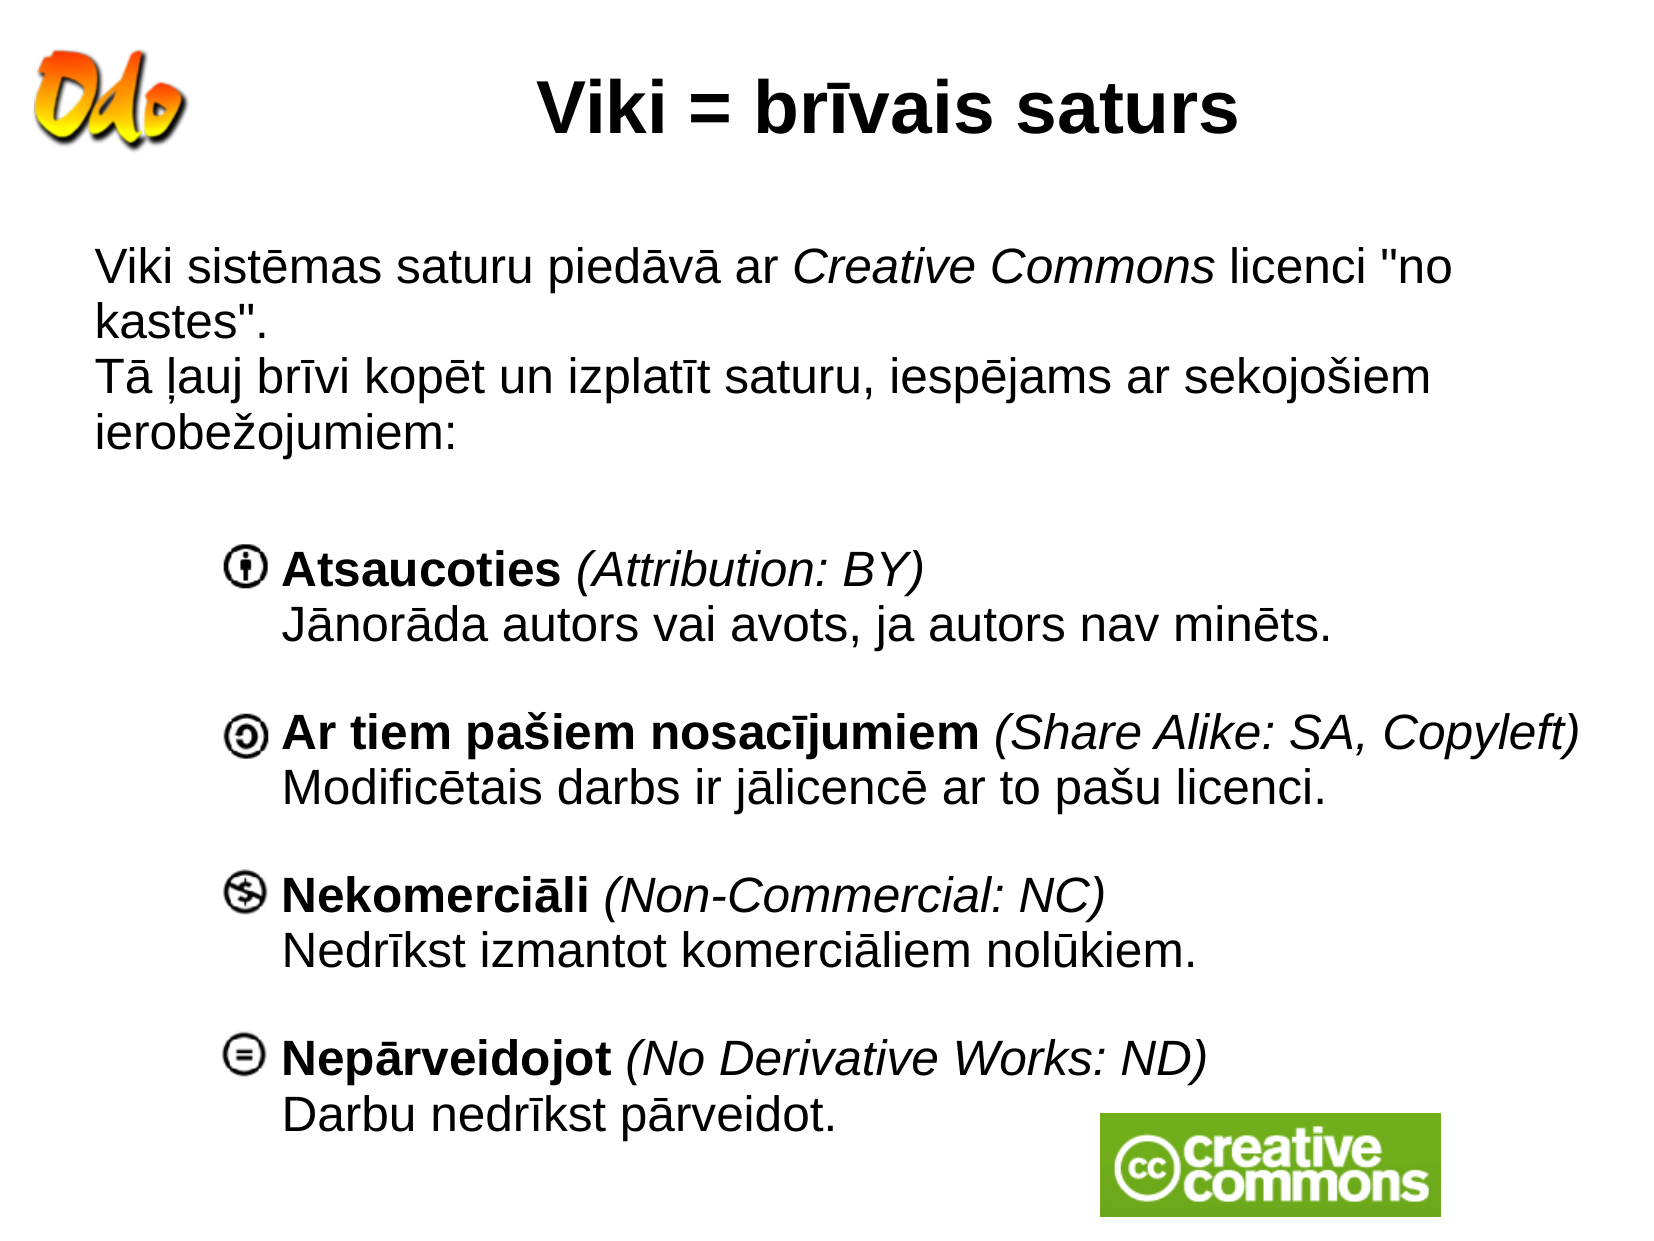

# Viki = brīvais saturs
Viki sistēmas saturu piedāvā ar Creative Commons licenci "no kastes".
Tā ļauj brīvi kopēt un izplatīt saturu, iespējams ar sekojošiem ierobežojumiem:
Atsaucoties (Attribution: BY)
Jānorāda autors vai avots, ja autors nav minēts.
Ar tiem pašiem nosacījumiem (Share Alike: SA, Copyleft)
Modificētais darbs ir jālicencē ar to pašu licenci.
Nekomerciāli (Non-Commercial: NC)
Nedrīkst izmantot komerciāliem nolūkiem.
Nepārveidojot (No Derivative Works: ND)
Darbu nedrīkst pārveidot.